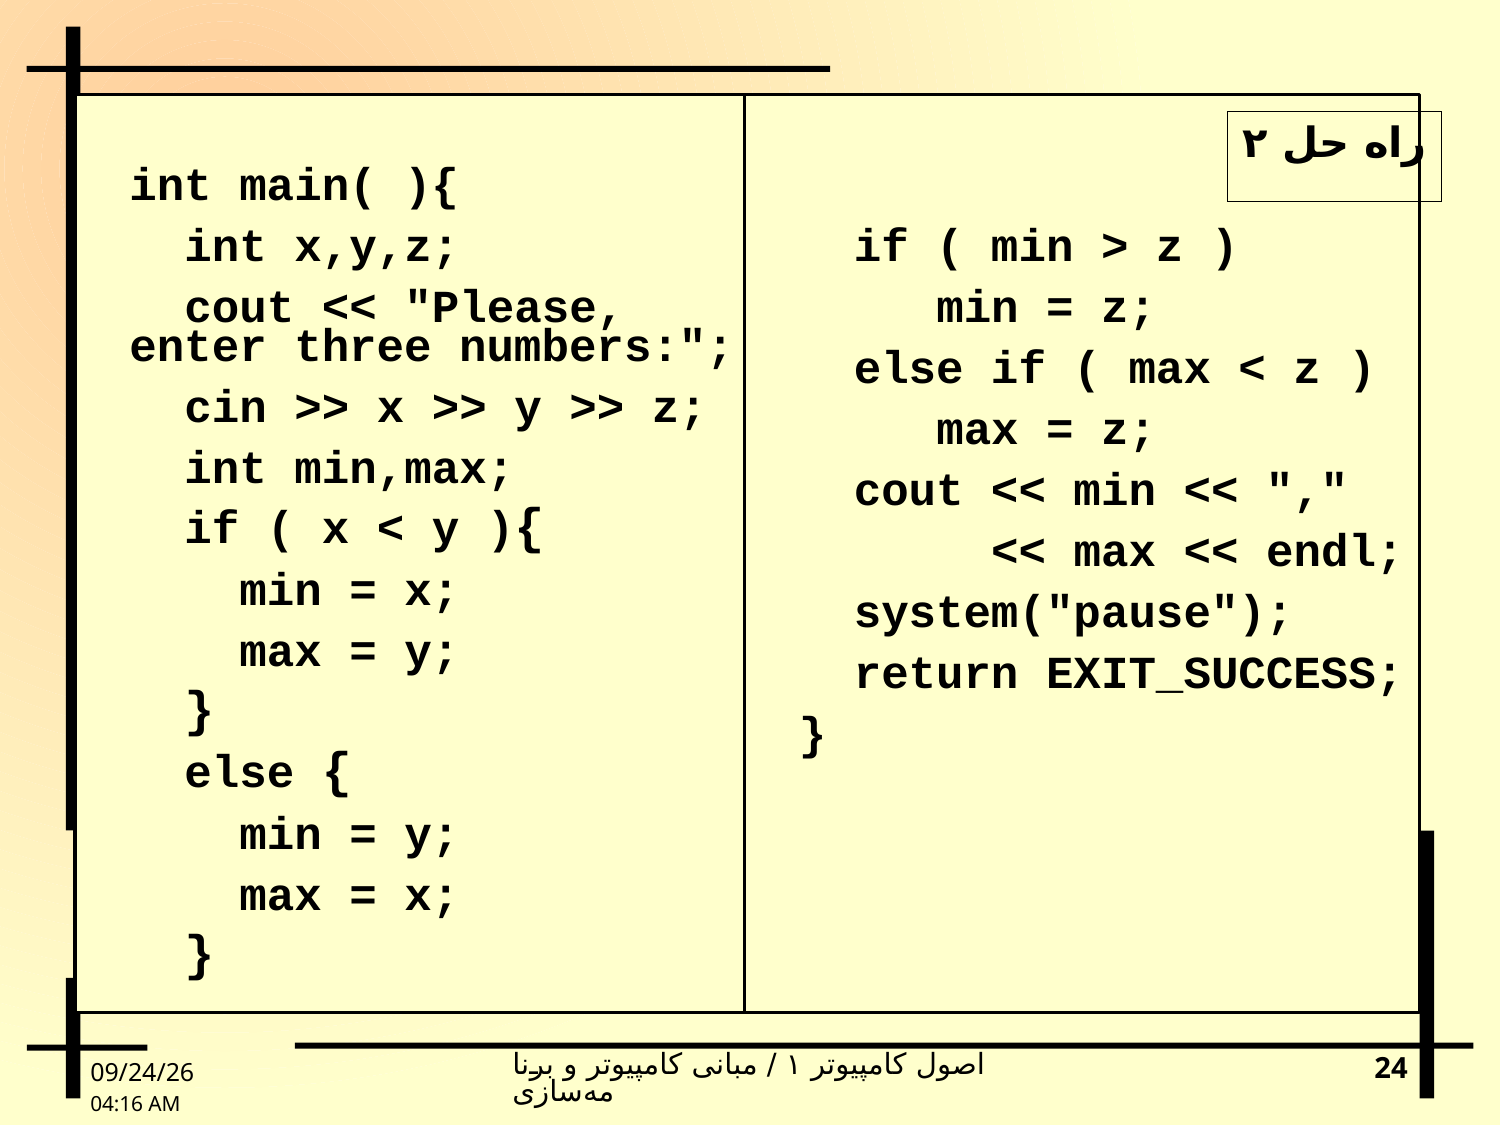

int main( ){
 int x,y,z;
 cout << "Please, enter three numbers:";
 cin >> x >> y >> z;
 int min,max;
 if ( x < y ){
 min = x;
 max = y;
 }
 else {
 min = y;
 max = x;
 }
# if ( min > z )
 min = z;
 else if ( max < z )
 max = z;
 cout << min << ","
 << max << endl;
 system("pause");
 return EXIT_SUCCESS;
}
راه حل ۲
اصول کامپیوتر ۱ / مبانی کامپیوتر و برنامه‌سازی
24